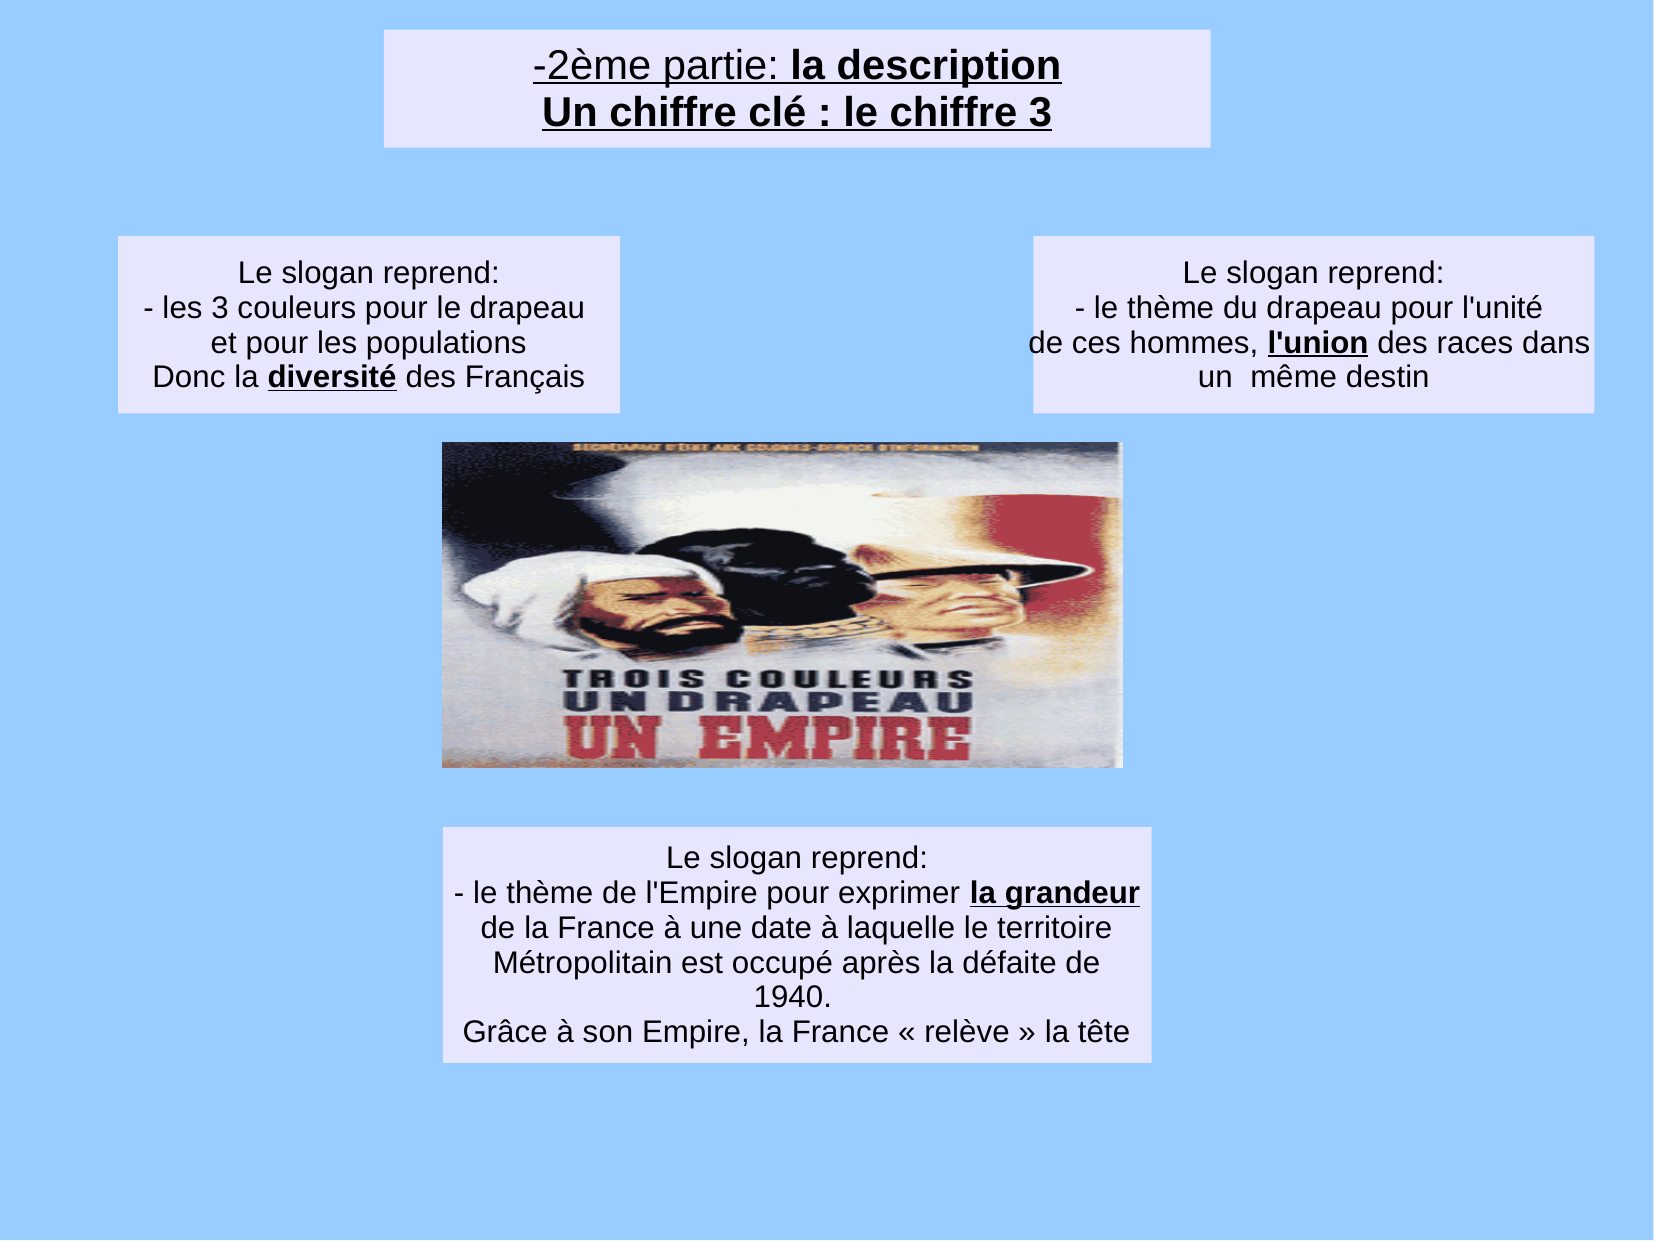

-2ème partie: la description
Un chiffre clé : le chiffre 3
Le slogan reprend:
- les 3 couleurs pour le drapeau
et pour les populations
Donc la diversité des Français
Le slogan reprend:
- le thème du drapeau pour l'unité
de ces hommes, l'union des races dans
un même destin
Le slogan reprend:
- le thème de l'Empire pour exprimer la grandeur
de la France à une date à laquelle le territoire
Métropolitain est occupé après la défaite de
1940.
Grâce à son Empire, la France « relève » la tête